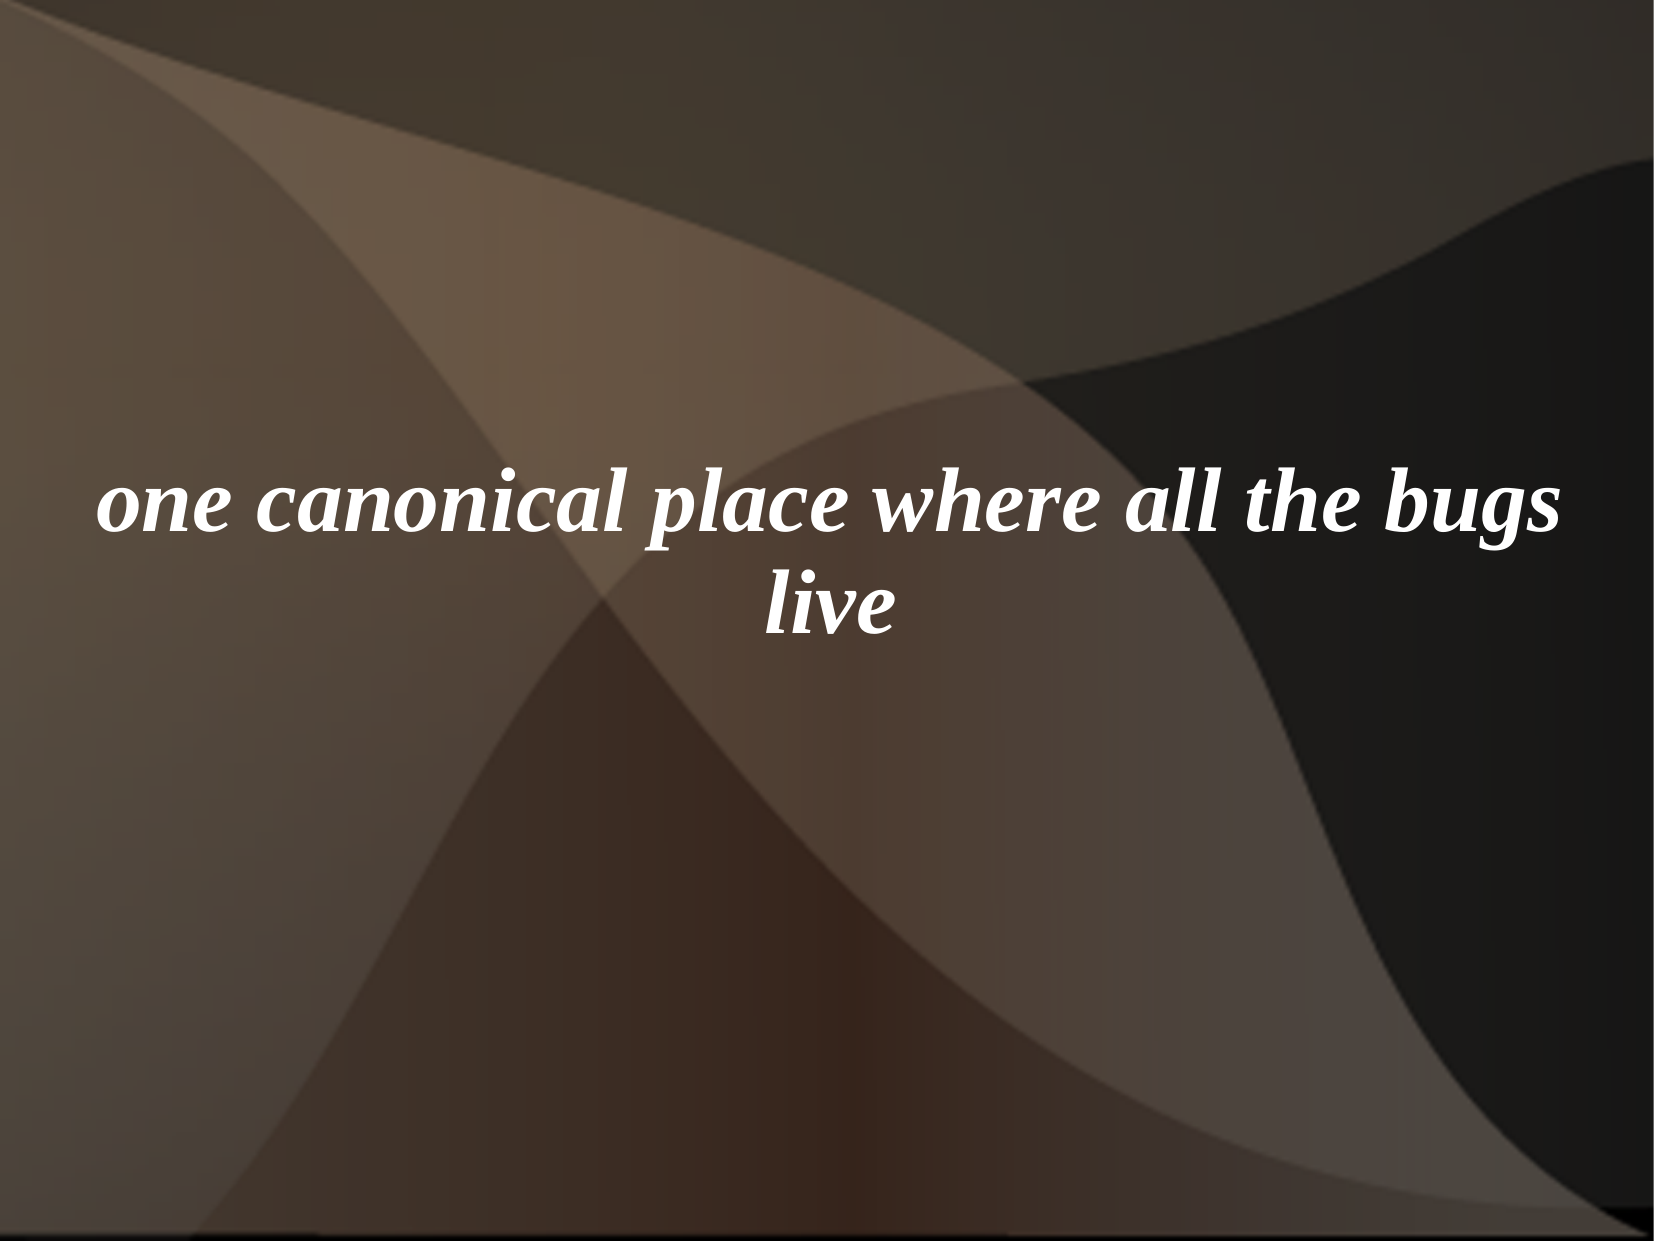

# one canonical place where all the bugs live